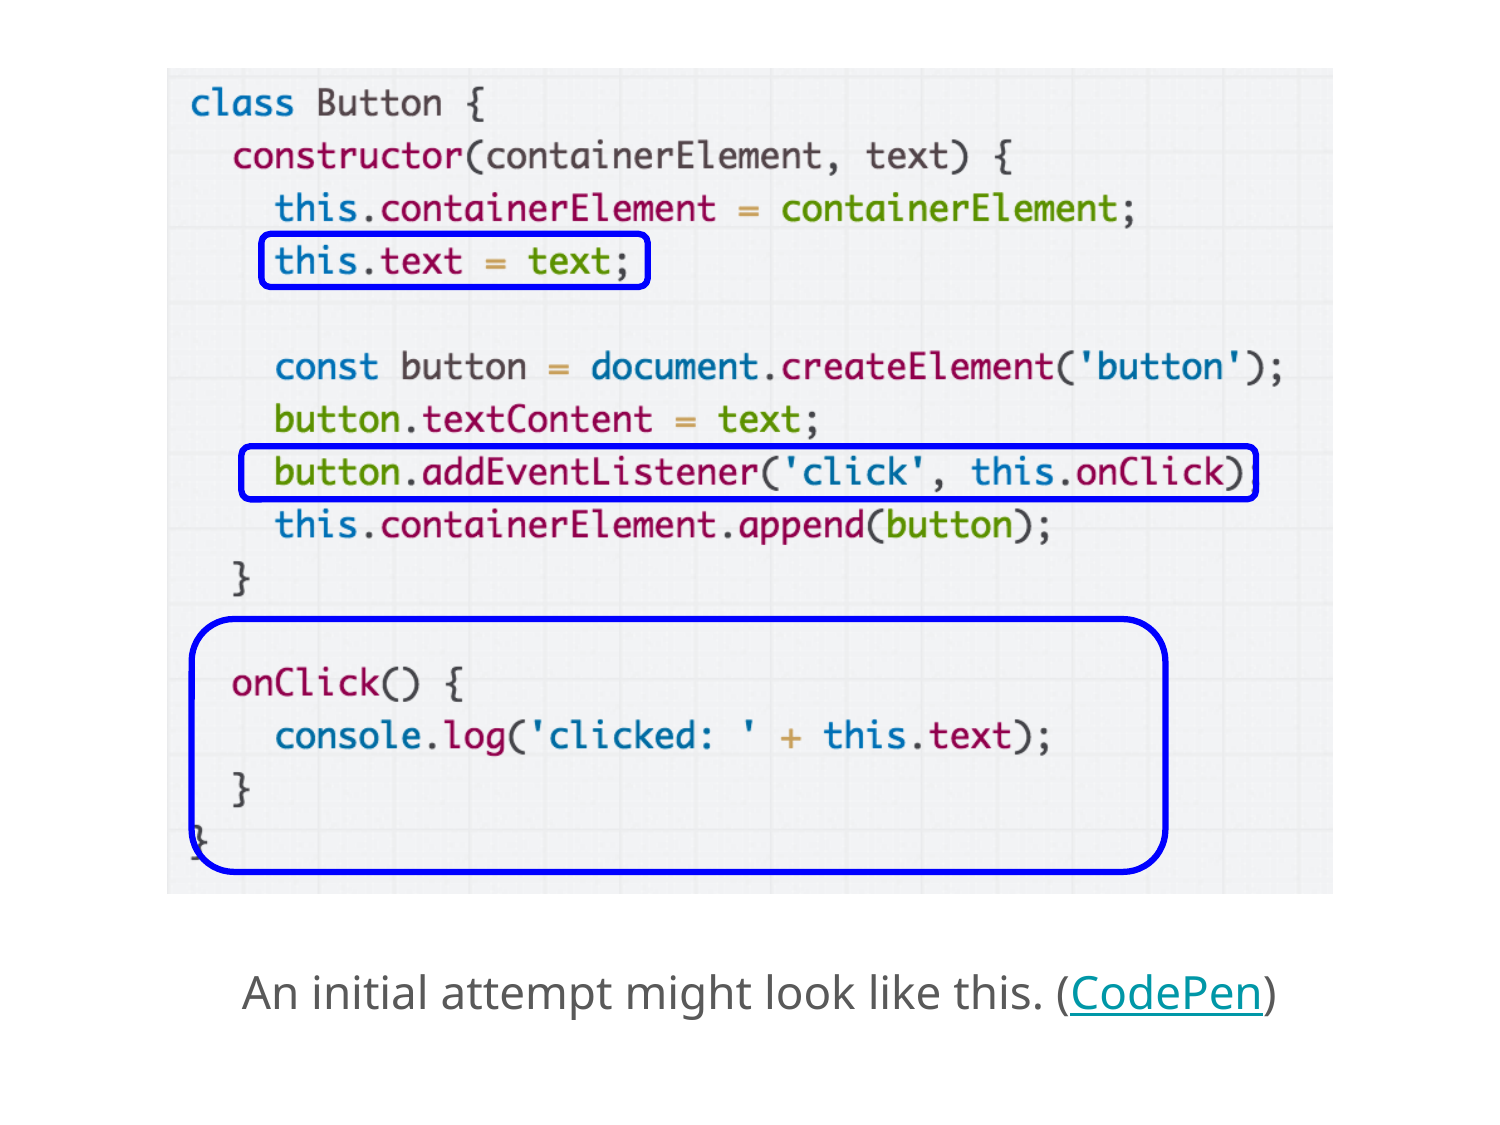

# An initial attempt might look like this. (CodePen)